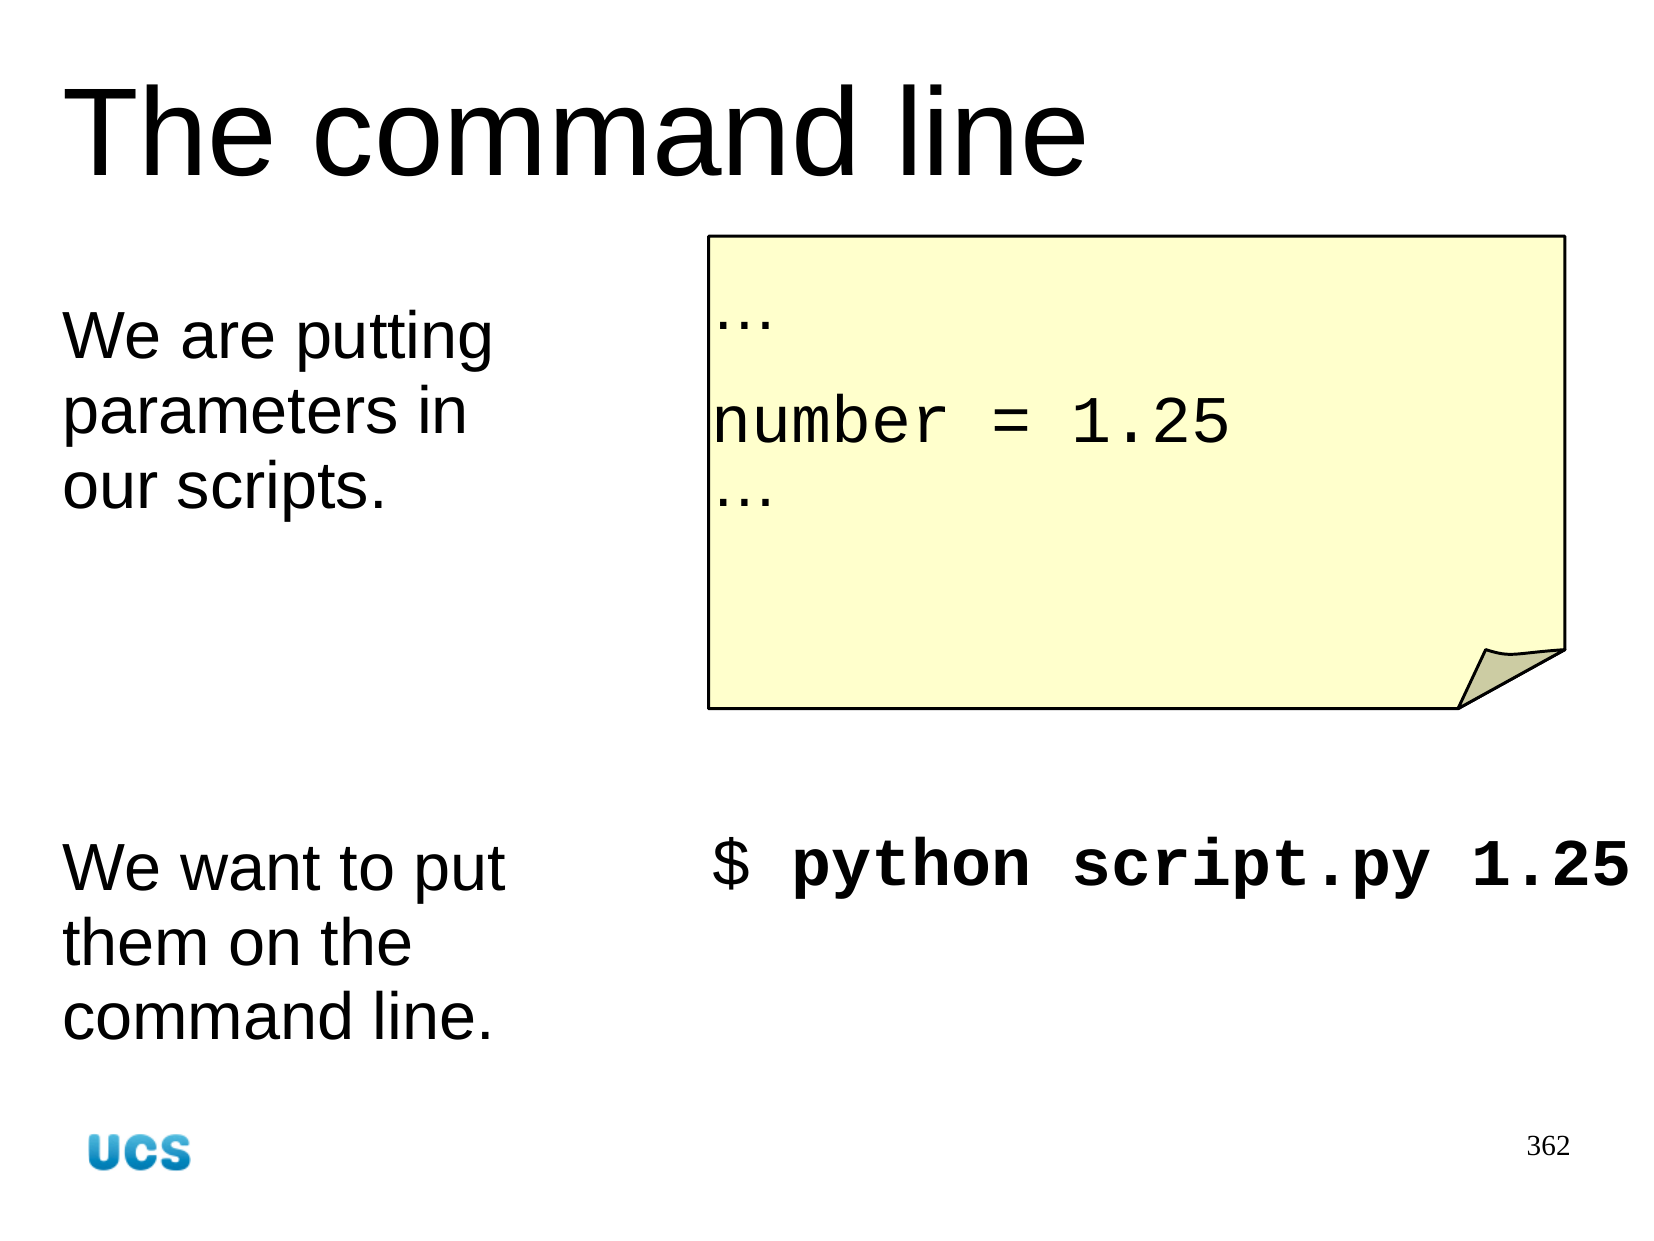

The command line
…
We are putting
parameters in
our scripts.
number = 1.25
…
We want to put
them on the
command line.
$
python script.py 1.25
362